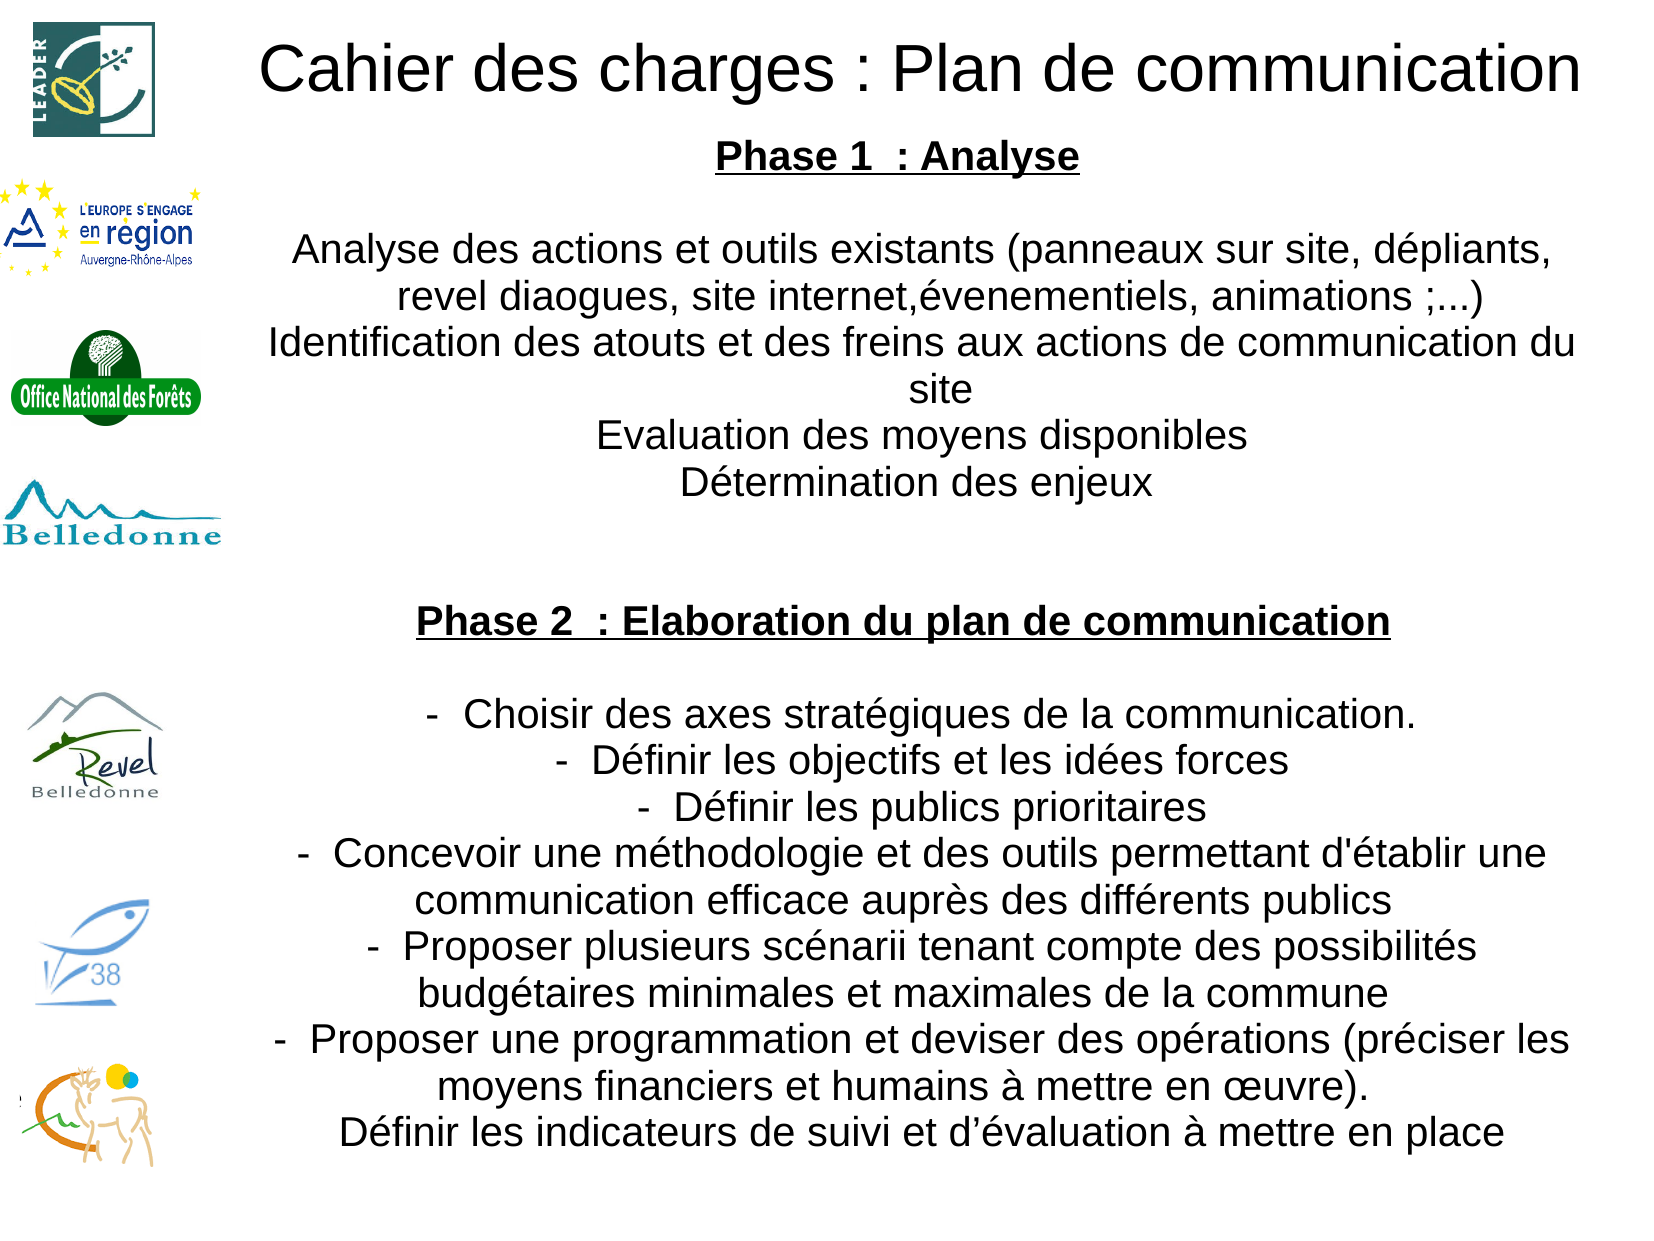

Cahier des charges : Plan de communication
Phase 1  : Analyse
Analyse des actions et outils existants (panneaux sur site, dépliants, revel diaogues, site internet,évenementiels, animations ;...)
Identification des atouts et des freins aux actions de communication du site
Evaluation des moyens disponibles
Détermination des enjeux
Phase 2  : Elaboration du plan de communication
- 	Choisir des axes stratégiques de la communication.
-	Définir les objectifs et les idées forces
-	Définir les publics prioritaires
-	Concevoir une méthodologie et des outils permettant d'établir une communication efficace auprès des différents publics
-	Proposer plusieurs scénarii tenant compte des possibilités budgétaires minimales et maximales de la commune
-	Proposer une programmation et deviser des opérations (préciser les moyens financiers et humains à mettre en œuvre).
Définir les indicateurs de suivi et d’évaluation à mettre en place
#